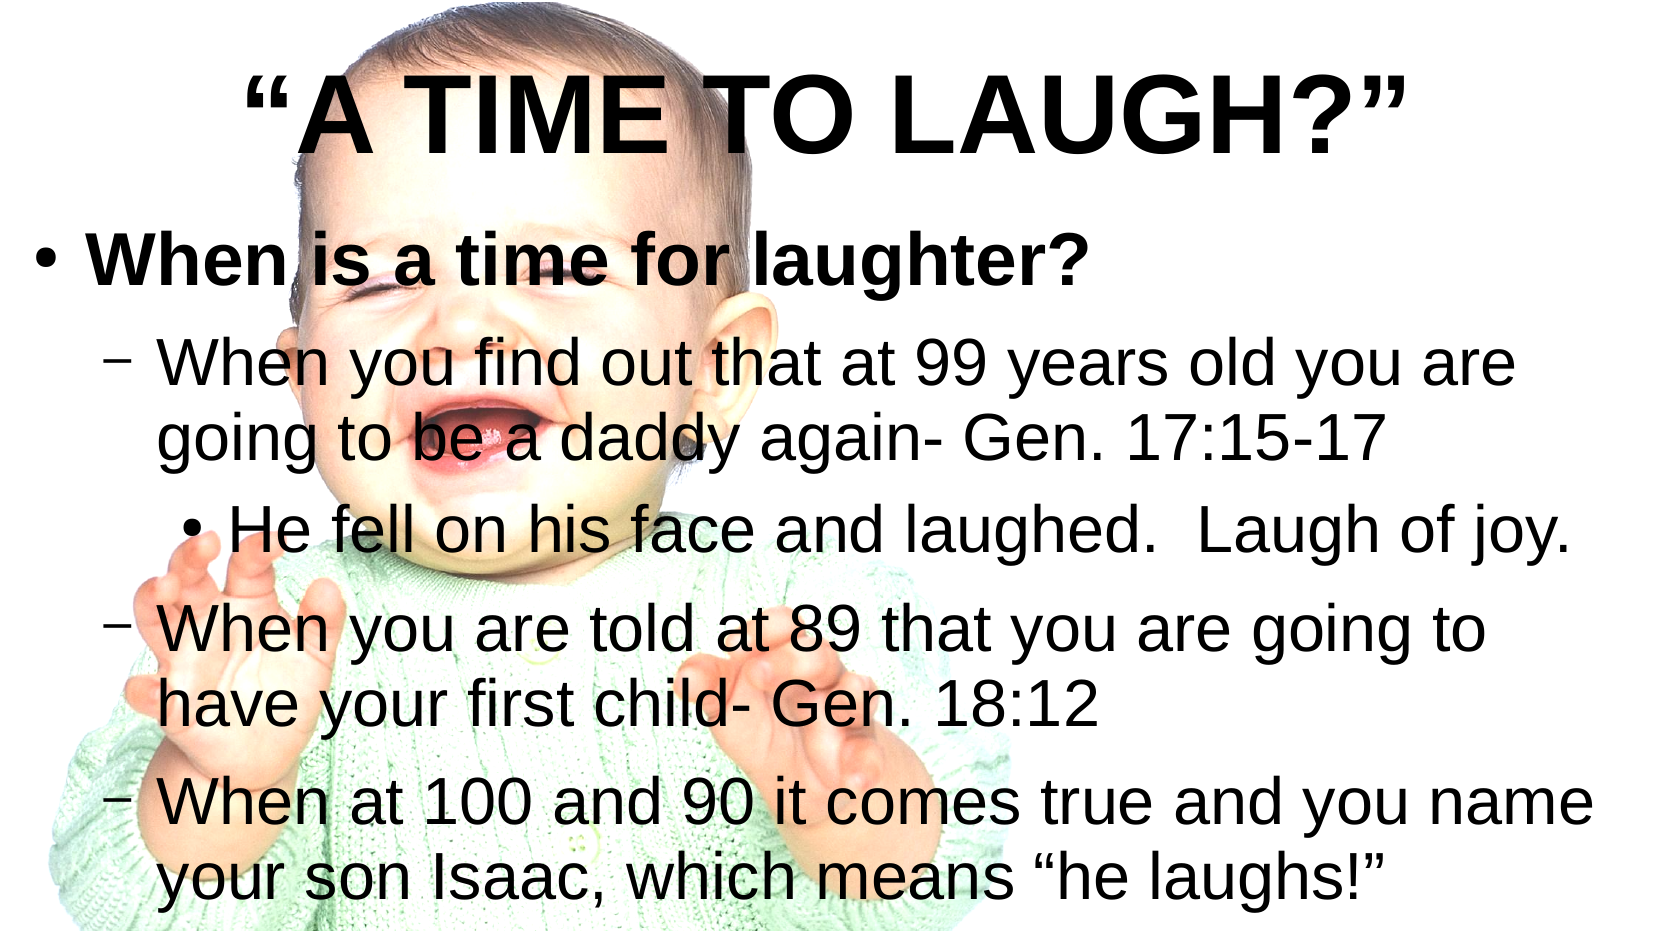

# “A TIME TO LAUGH?”
When is a time for laughter?
When you find out that at 99 years old you are going to be a daddy again- Gen. 17:15-17
He fell on his face and laughed. Laugh of joy.
When you are told at 89 that you are going to have your first child- Gen. 18:12
When at 100 and 90 it comes true and you name your son Isaac, which means “he laughs!”